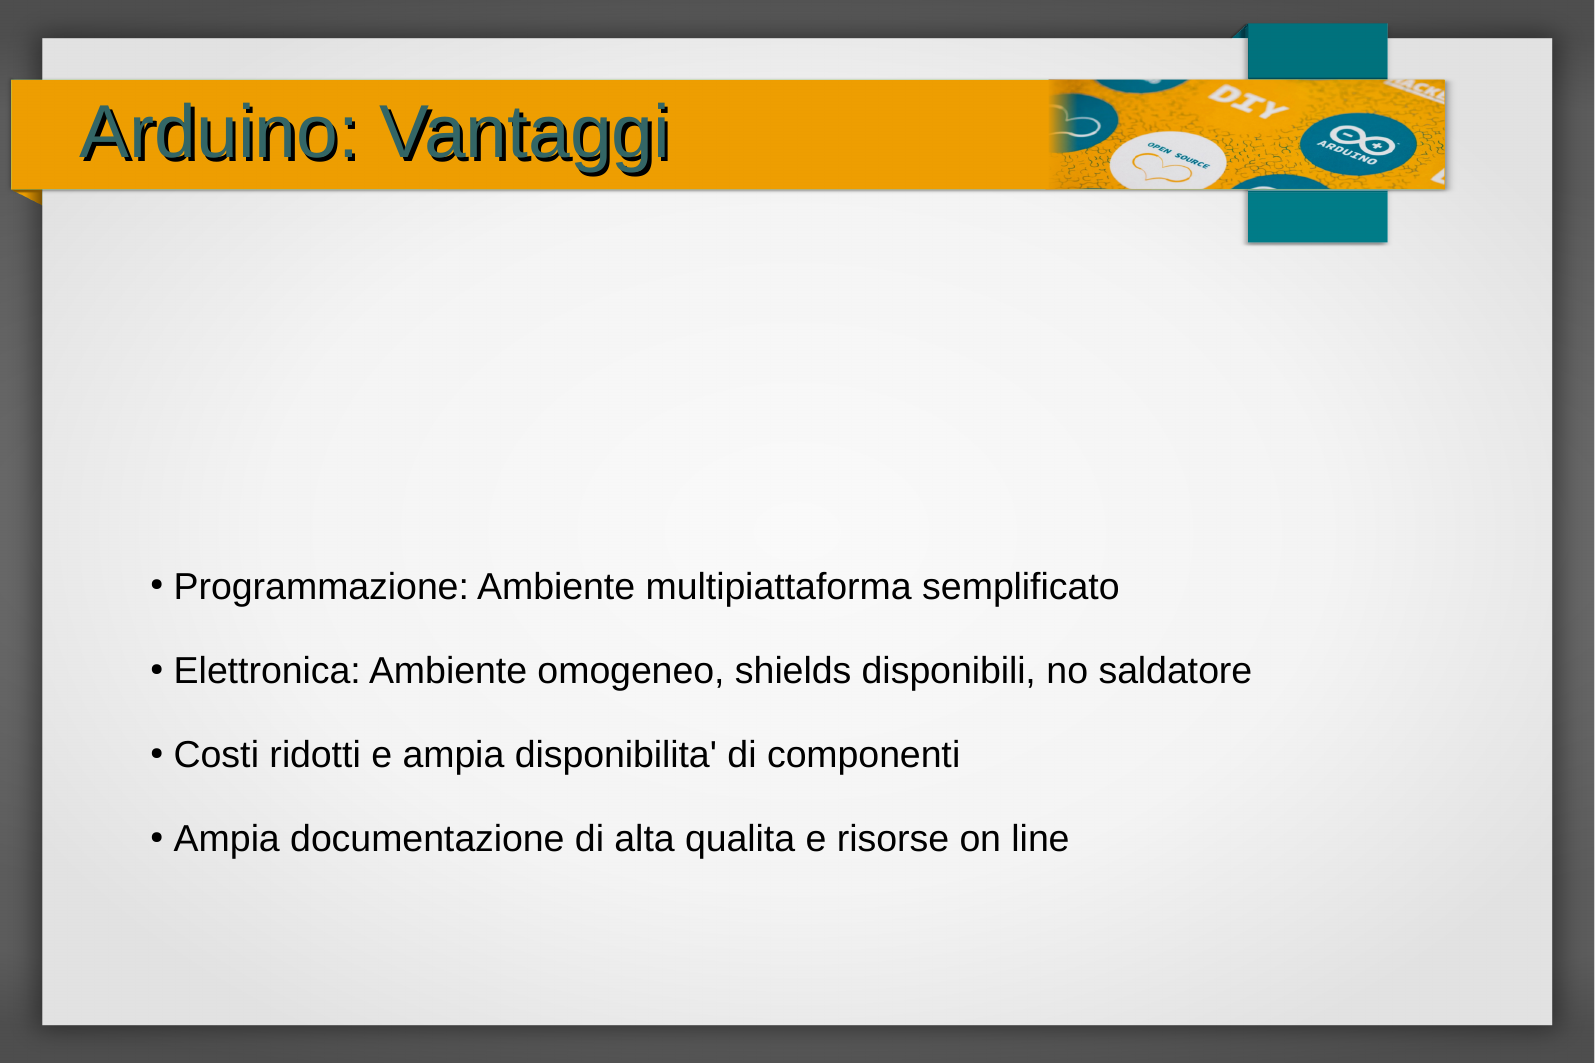

# Arduino: Vantaggi
 Programmazione: Ambiente multipiattaforma semplificato
 Elettronica: Ambiente omogeneo, shields disponibili, no saldatore
 Costi ridotti e ampia disponibilita' di componenti
 Ampia documentazione di alta qualita e risorse on line